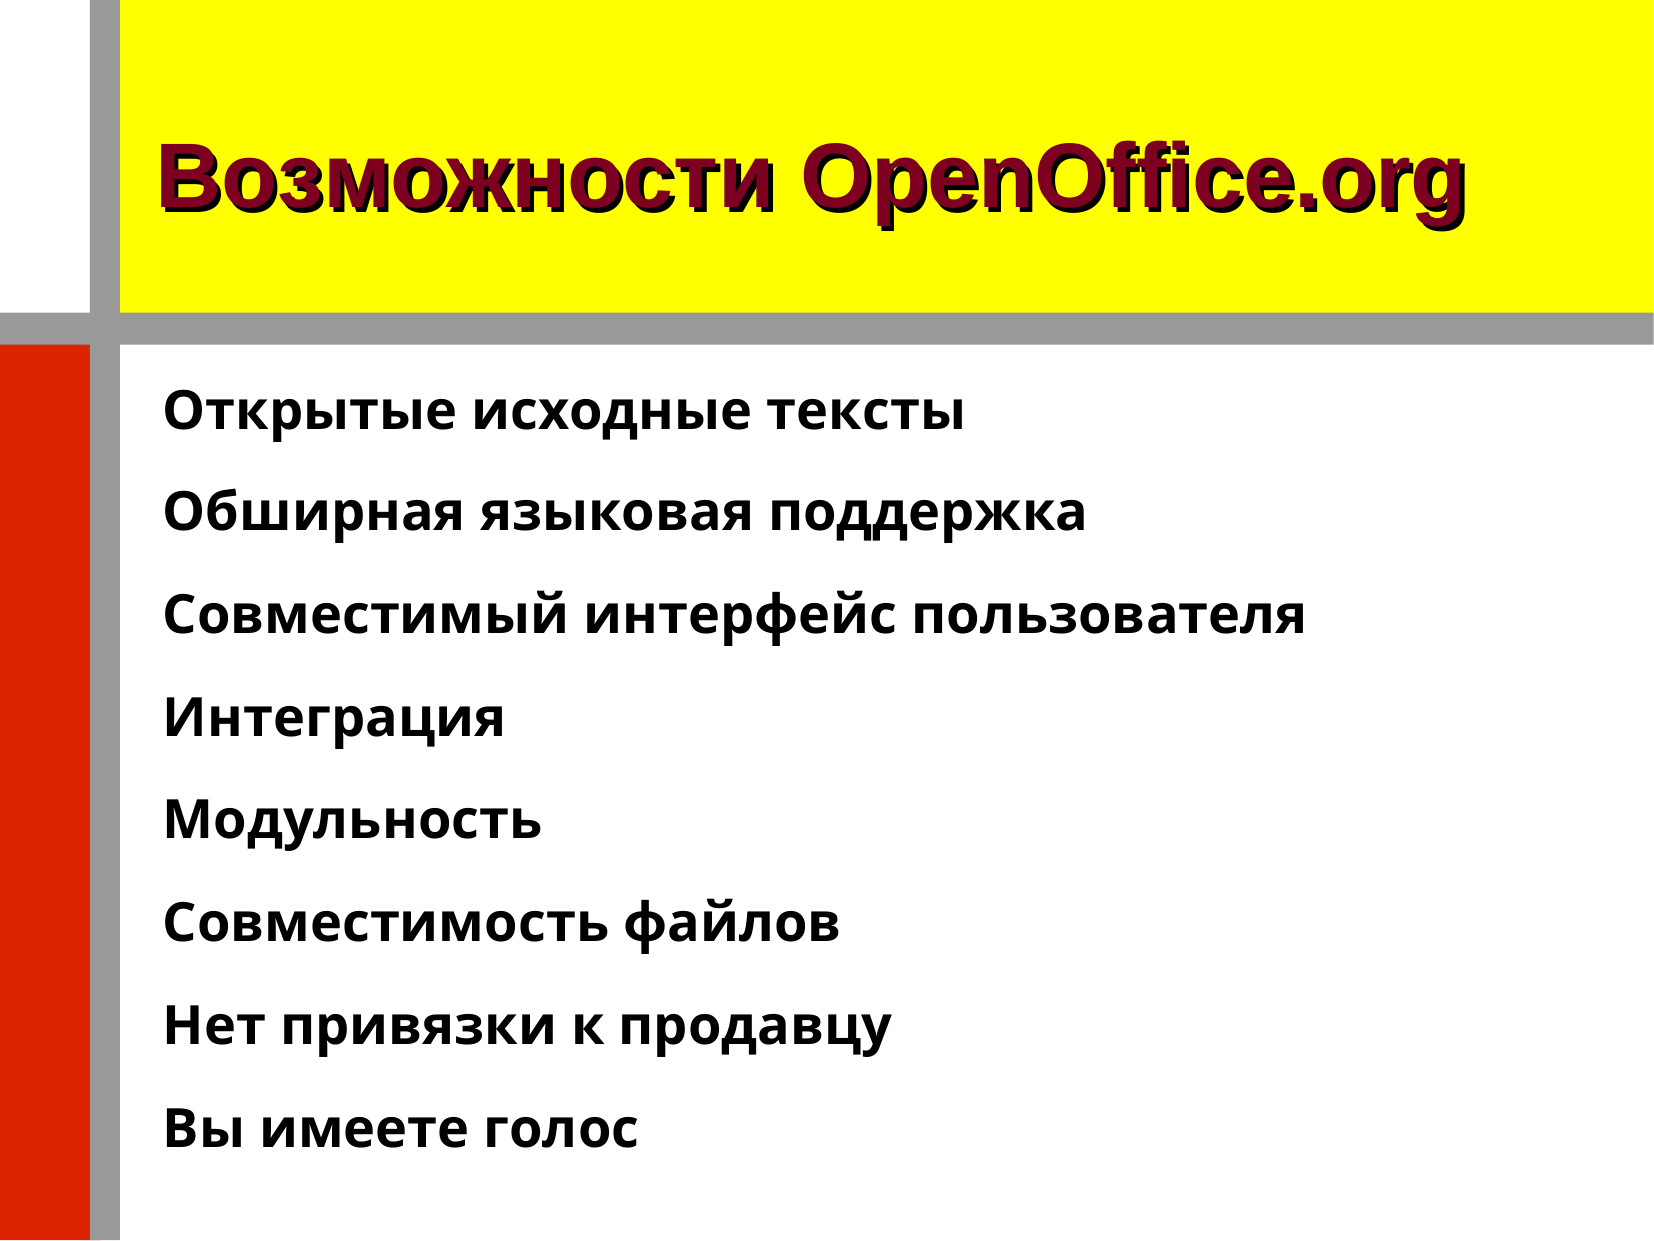

# Возможности OpenOffice.org
Открытые исходные тексты
Обширная языковая поддержка
Совместимый интерфейс пользователя
Интеграция
Модульность
Совместимость файлов
Нет привязки к продавцу
Вы имеете голос